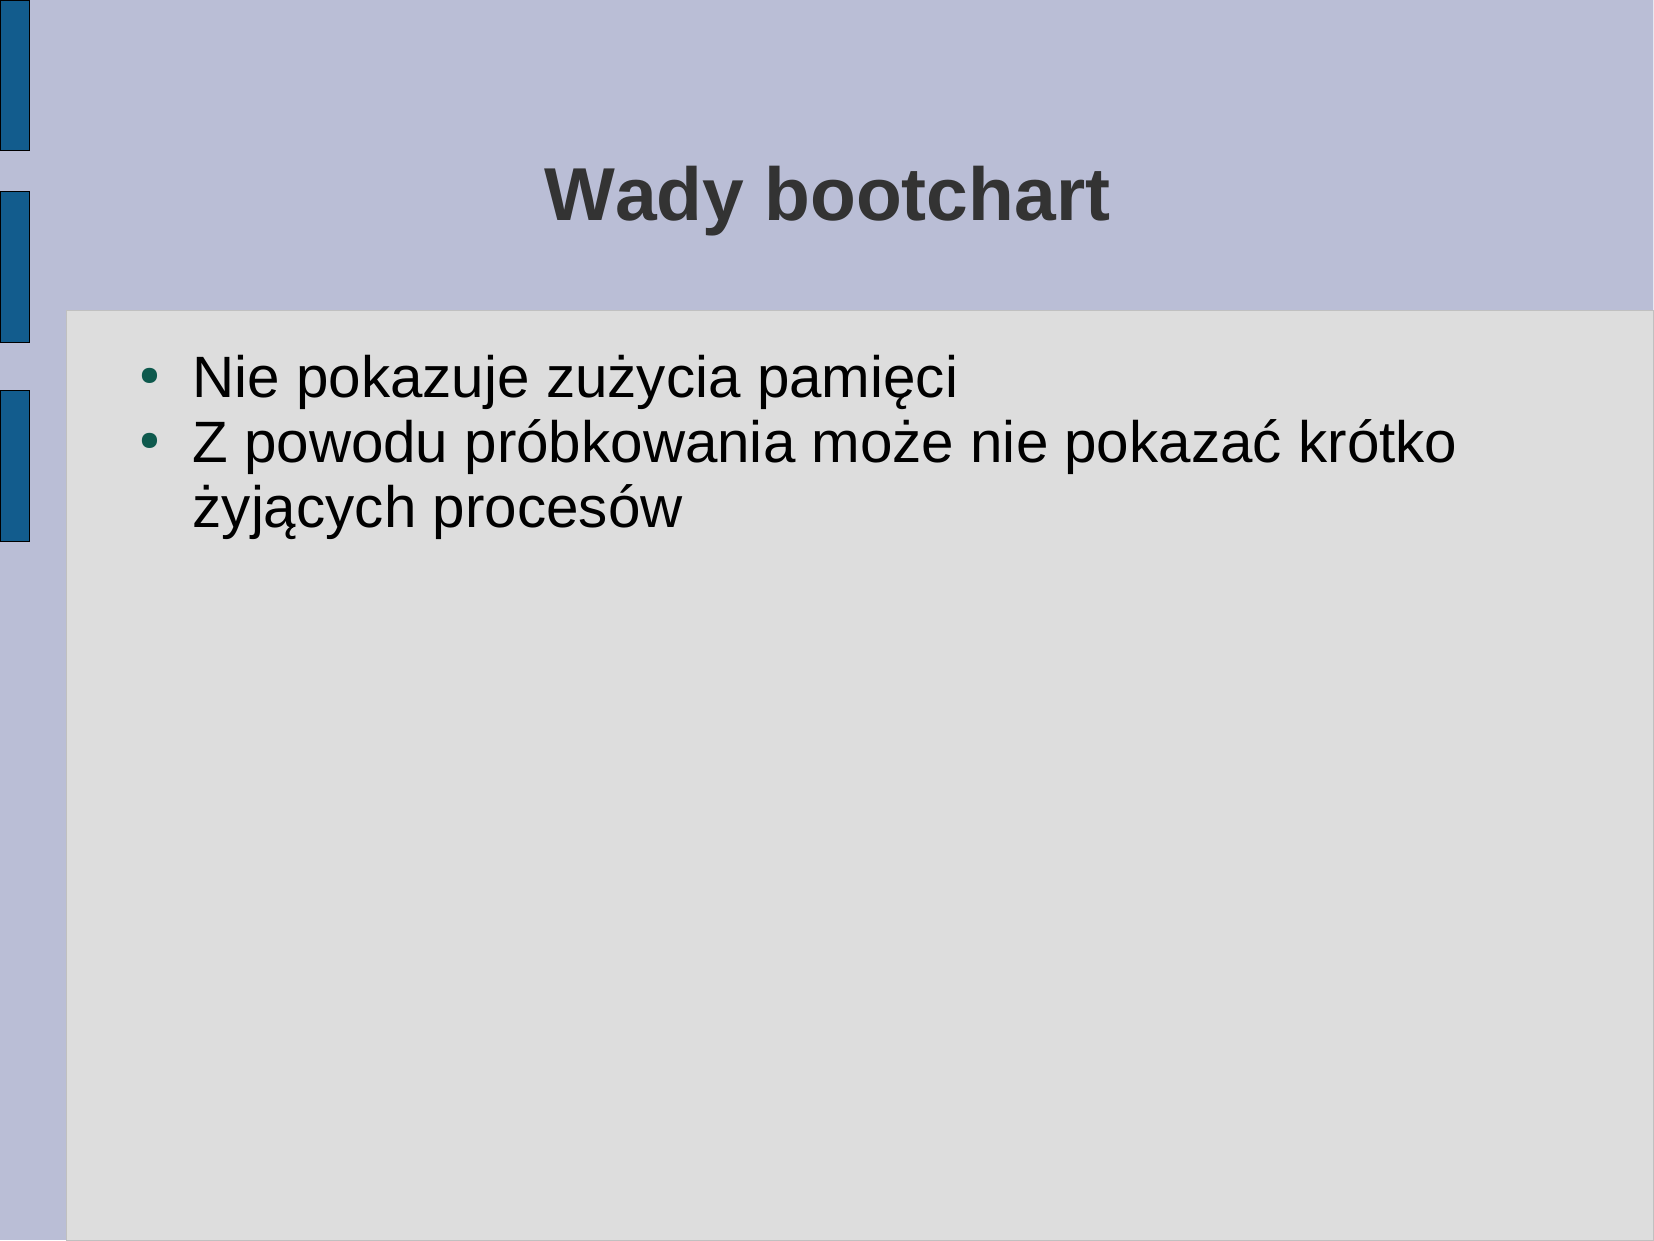

# Wady bootchart
Nie pokazuje zużycia pamięci
Z powodu próbkowania może nie pokazać krótko żyjących procesów